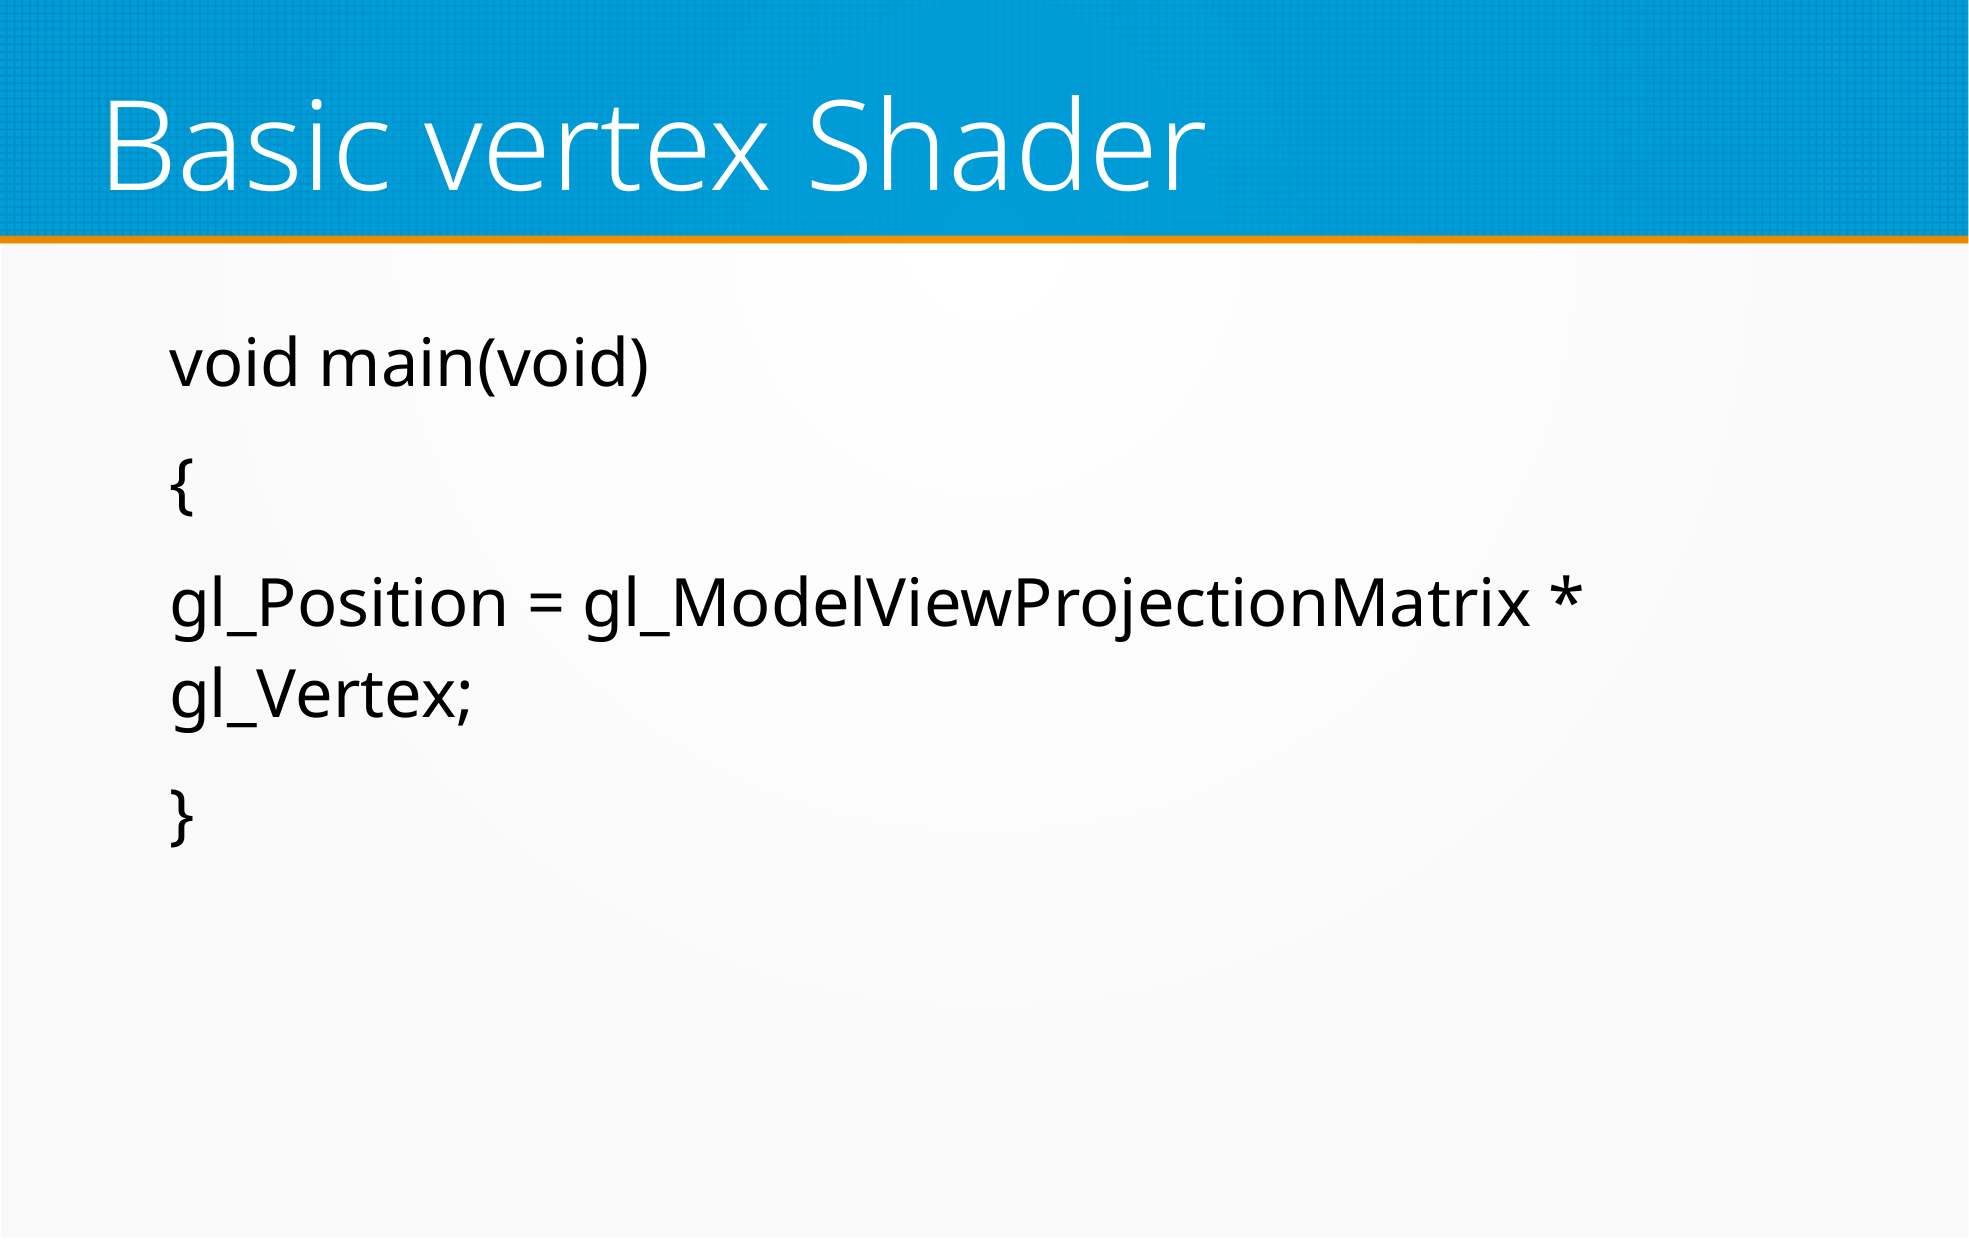

# Basic vertex Shader
void main(void)
{
gl_Position = gl_ModelViewProjectionMatrix * gl_Vertex;
}